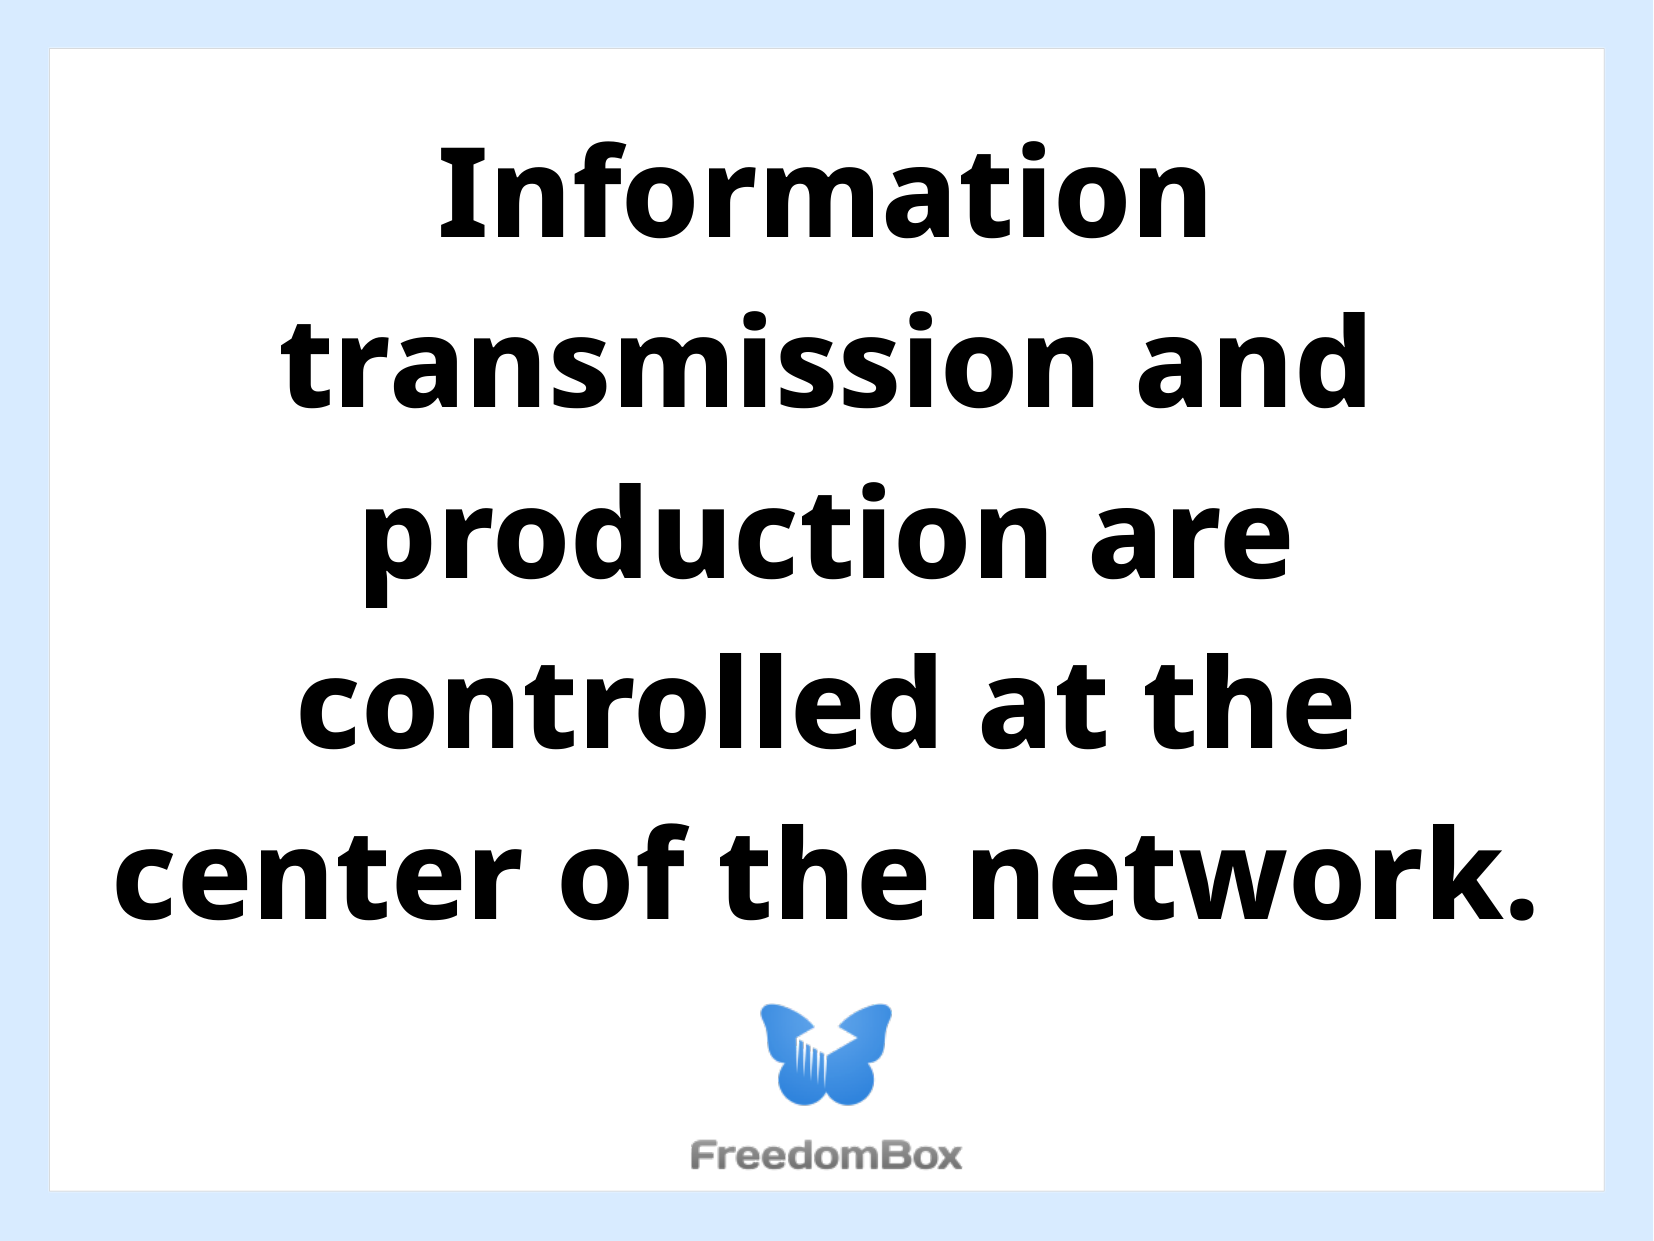

# Information transmission and production are controlled at the center of the network.